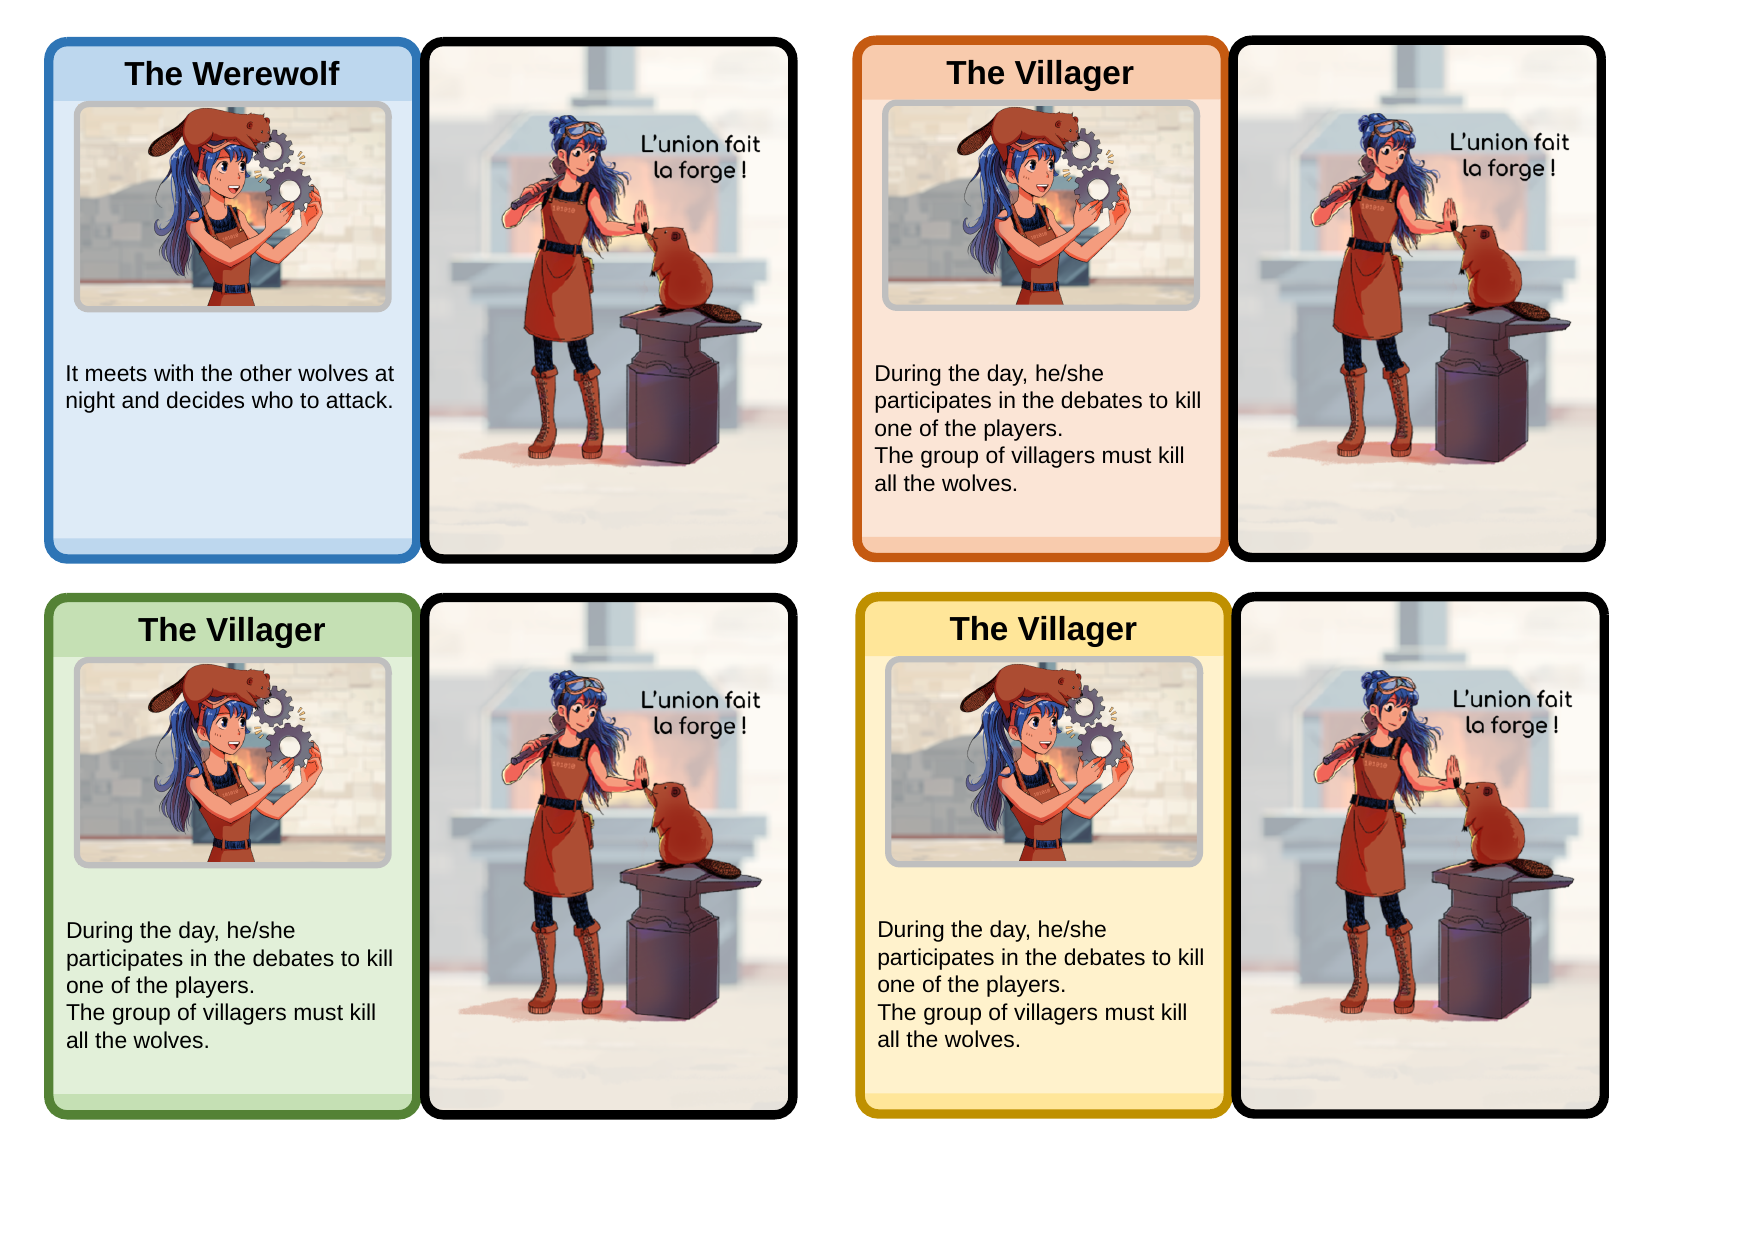

The Villager
The Werewolf
It meets with the other wolves at night and decides who to attack.
During the day, he/she participates in the debates to kill one of the players.
The group of villagers must kill all the wolves.
The Villager
The Villager
During the day, he/she participates in the debates to kill one of the players.
The group of villagers must kill all the wolves.
During the day, he/she participates in the debates to kill one of the players.
The group of villagers must kill all the wolves.